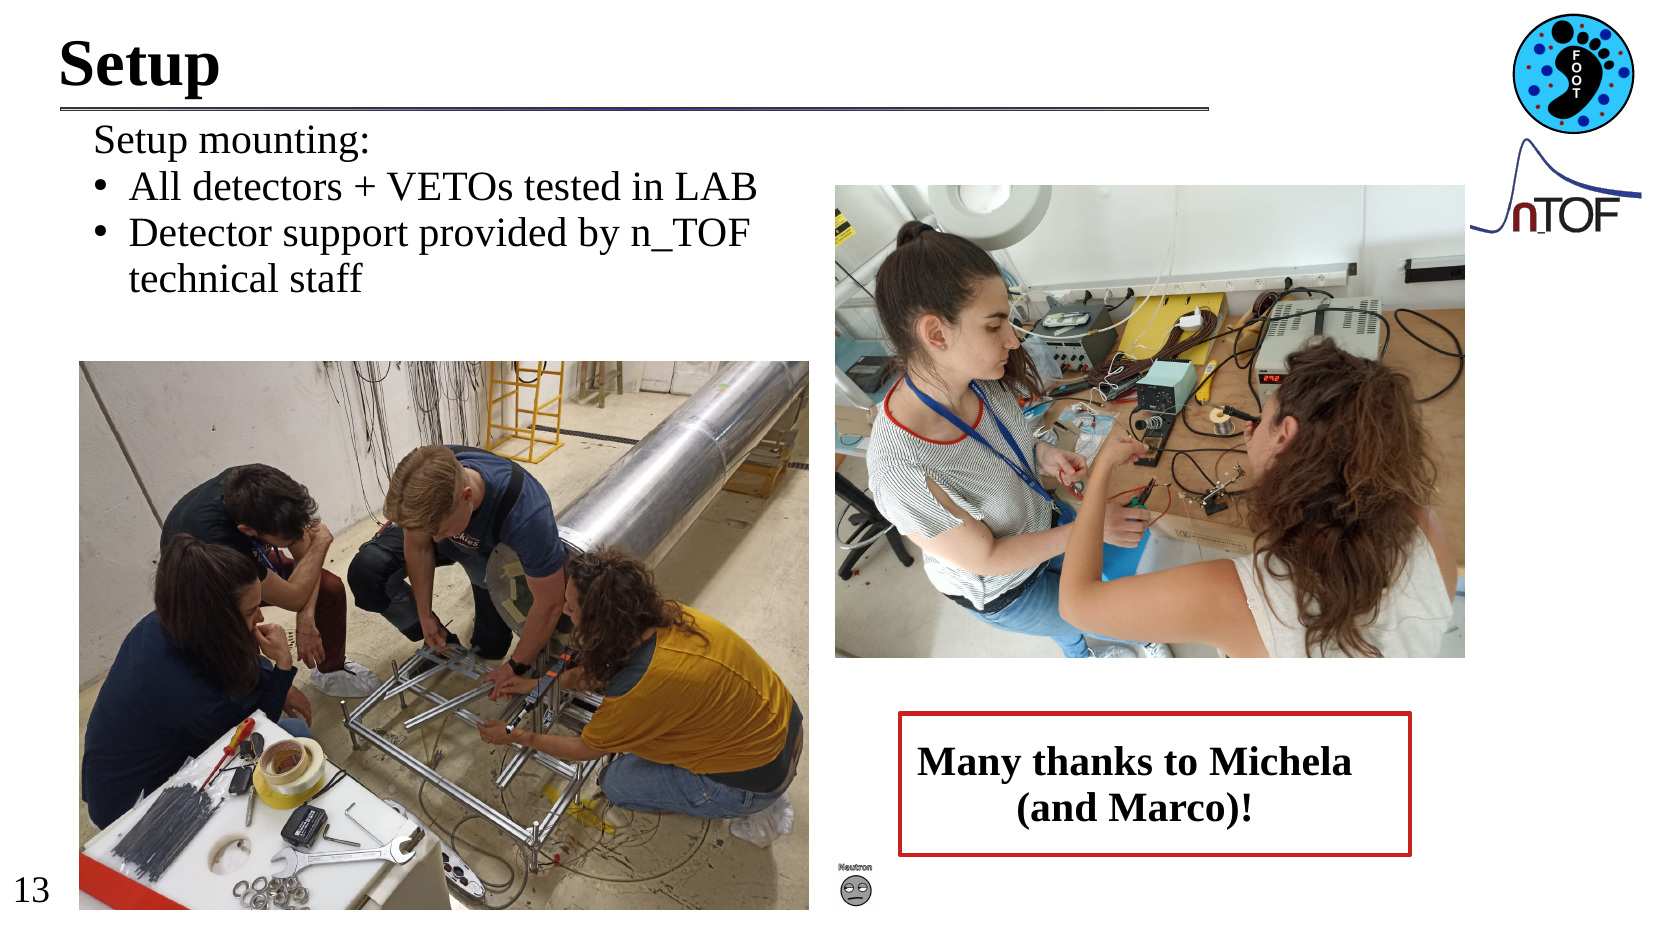

Setup
Setup mounting:
All detectors + VETOs tested in LAB
Detector support provided by n_TOF
technical staff
Many thanks to Michela
(and Marco)!
13